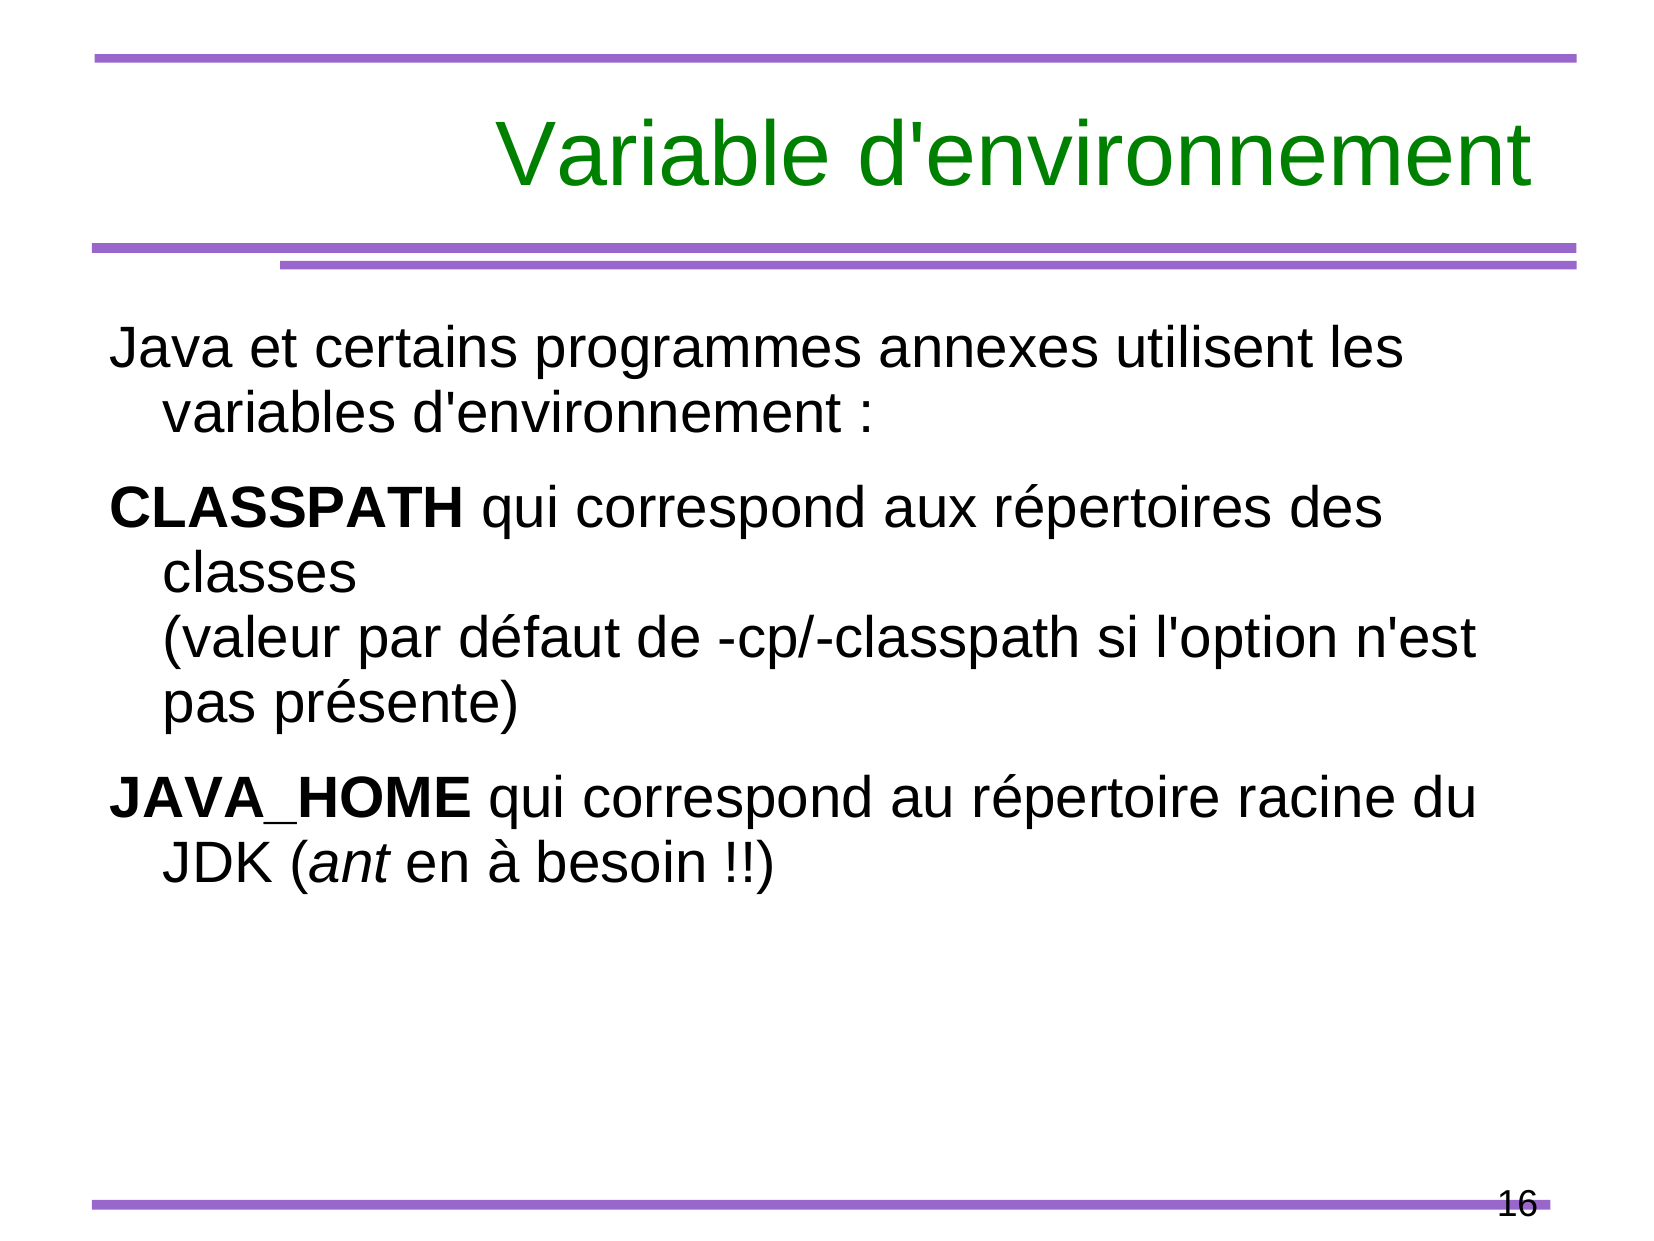

# Variable d'environnement
Java et certains programmes annexes utilisent les variables d'environnement :
CLASSPATH qui correspond aux répertoires des classes
(valeur par défaut de -cp/-classpath si l'option n'est pas présente)
JAVA_HOME qui correspond au répertoire racine du JDK (ant en à besoin !!)